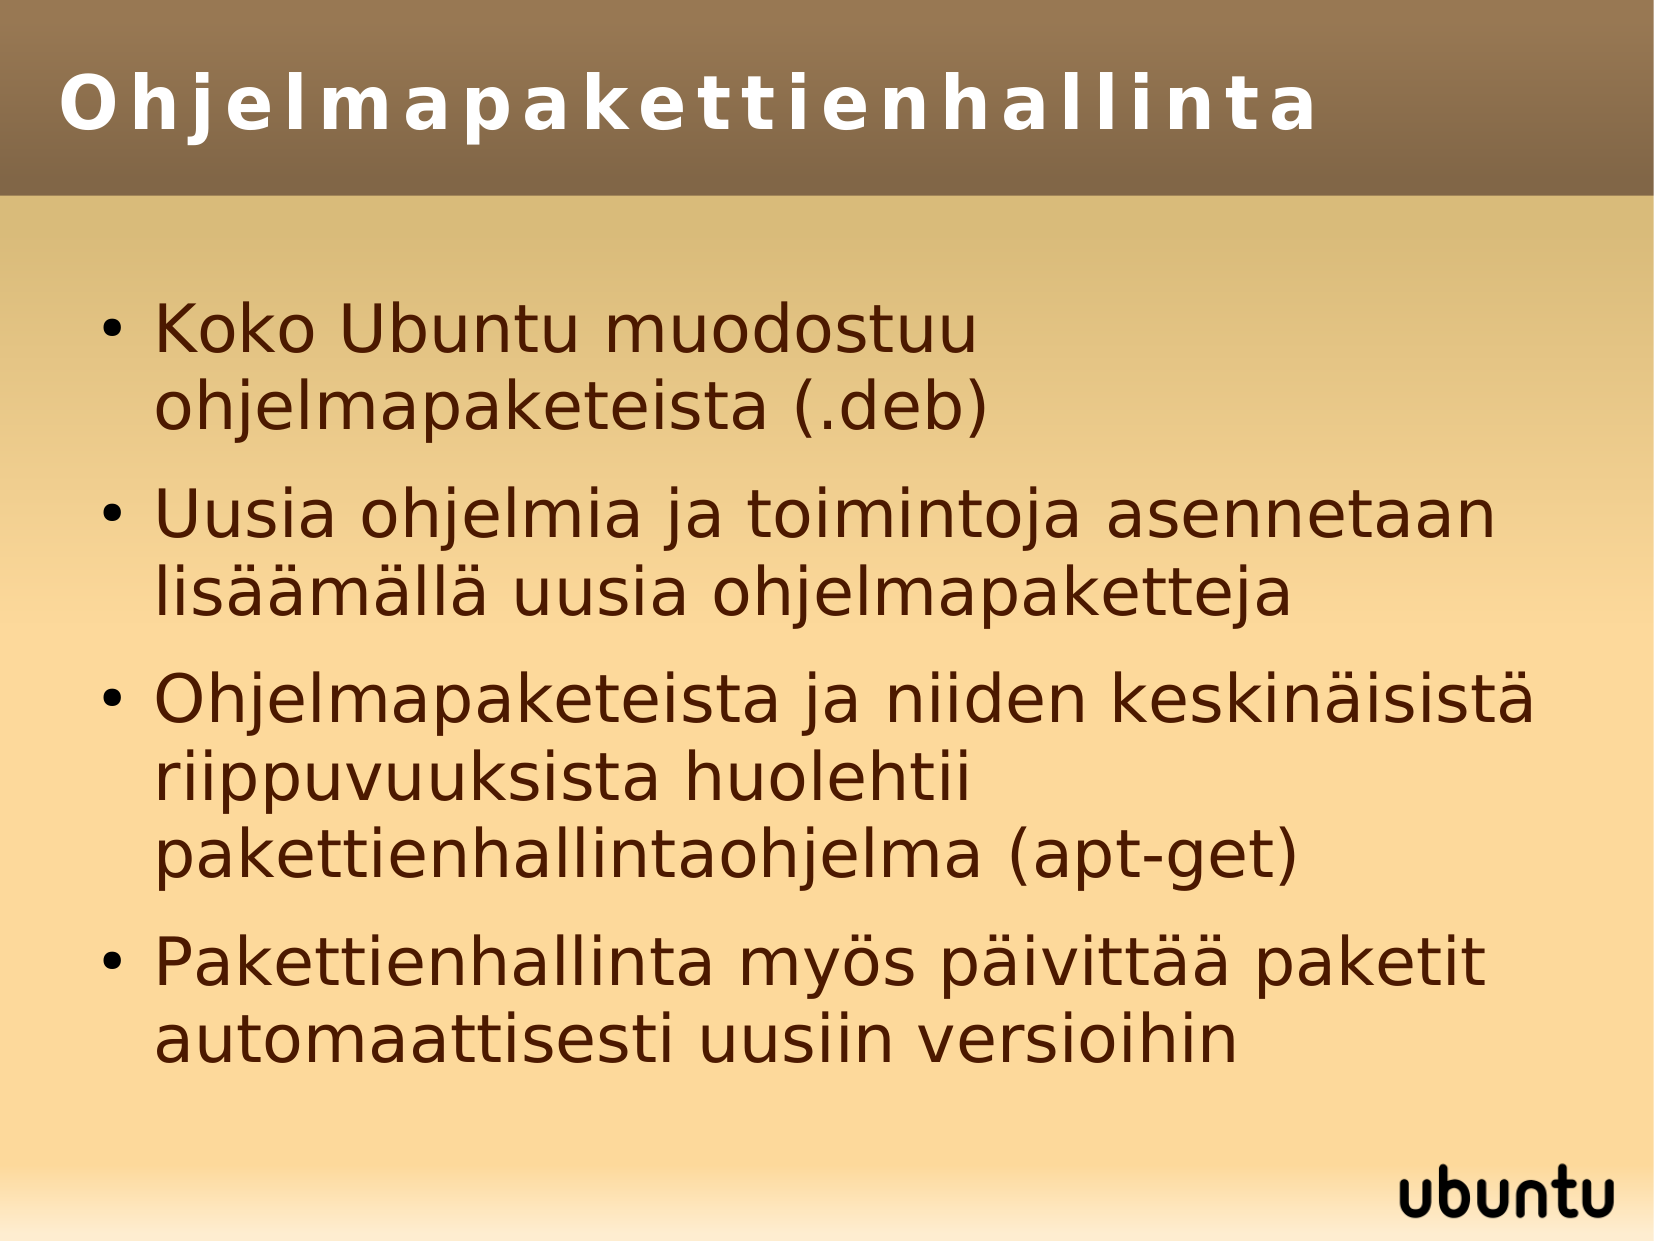

# Ohjelmapakettienhallinta
Koko Ubuntu muodostuu ohjelmapaketeista (.deb)
Uusia ohjelmia ja toimintoja asennetaan lisäämällä uusia ohjelmapaketteja
Ohjelmapaketeista ja niiden keskinäisistä riippuvuuksista huolehtii pakettienhallintaohjelma (apt-get)
Pakettienhallinta myös päivittää paketit automaattisesti uusiin versioihin